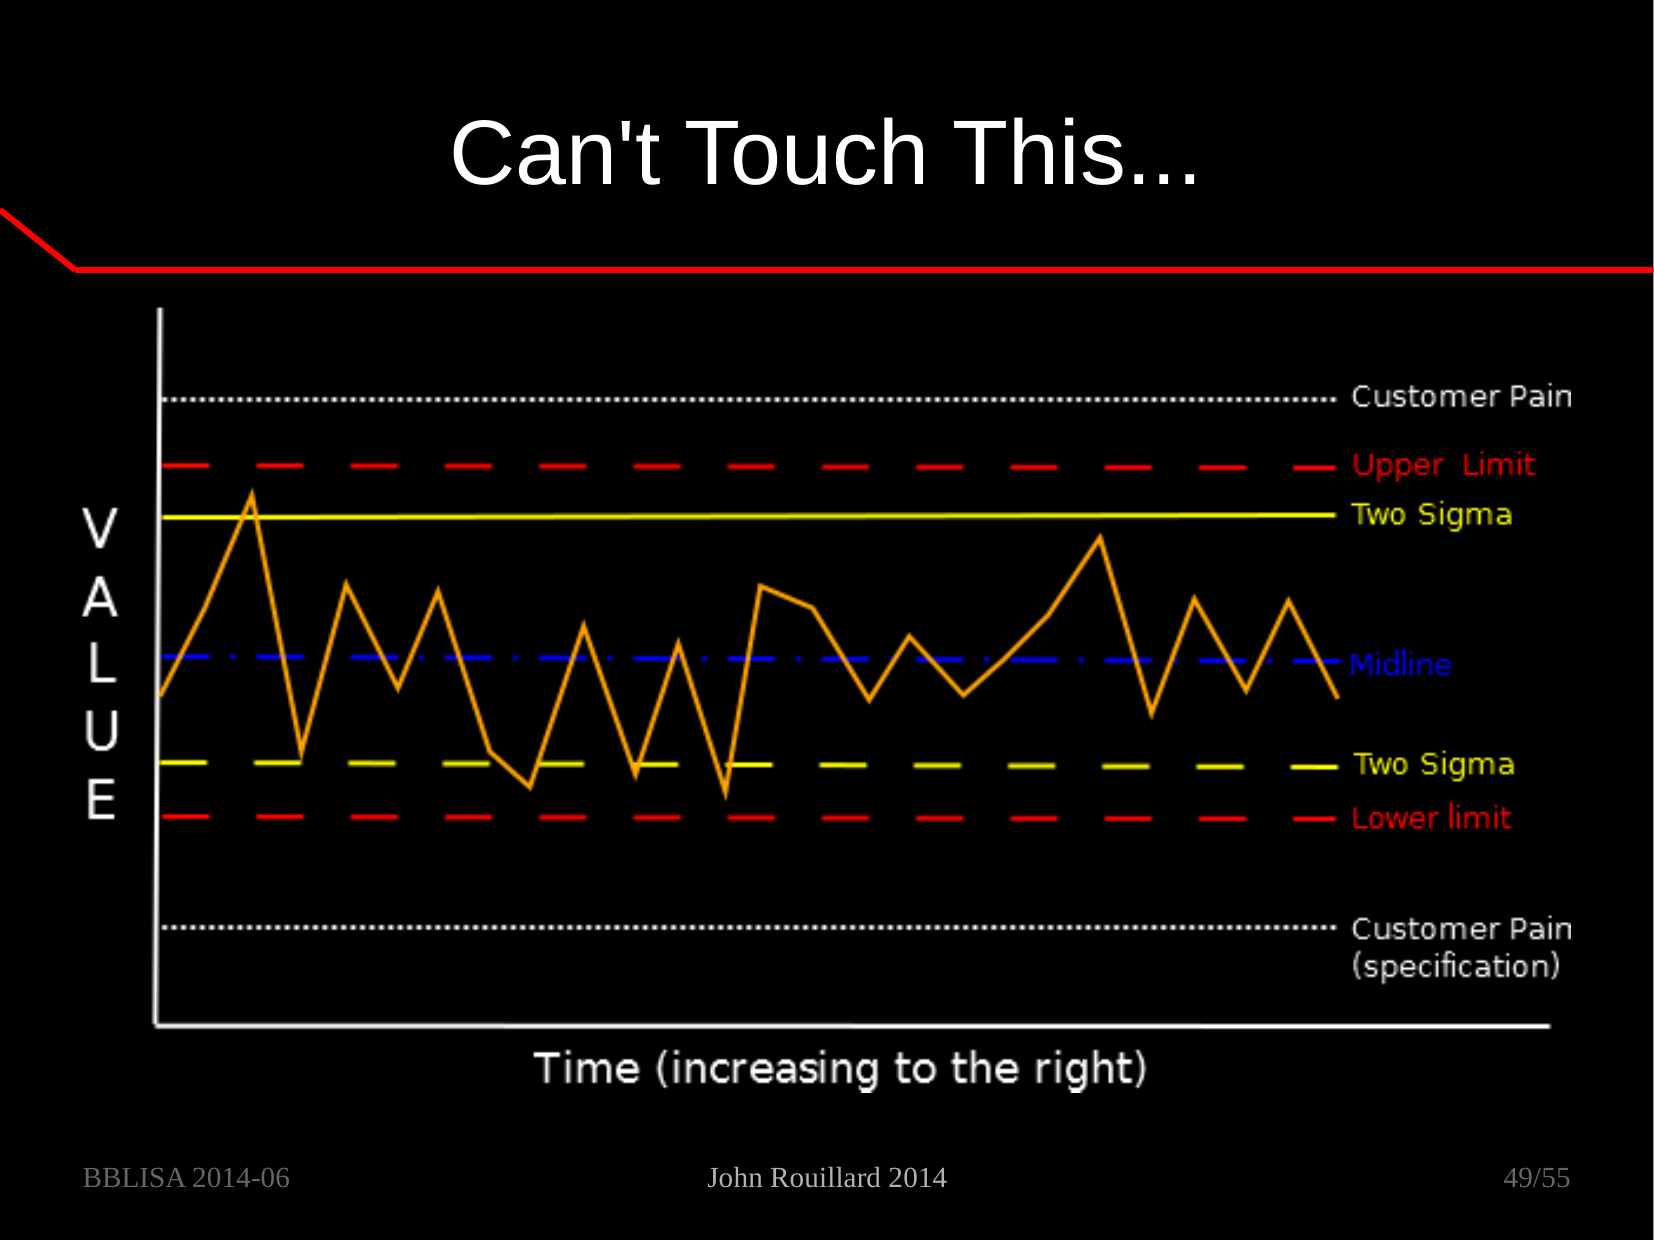

# Can't Touch This...
BBLISA 2014-06
John Rouillard 2014
49